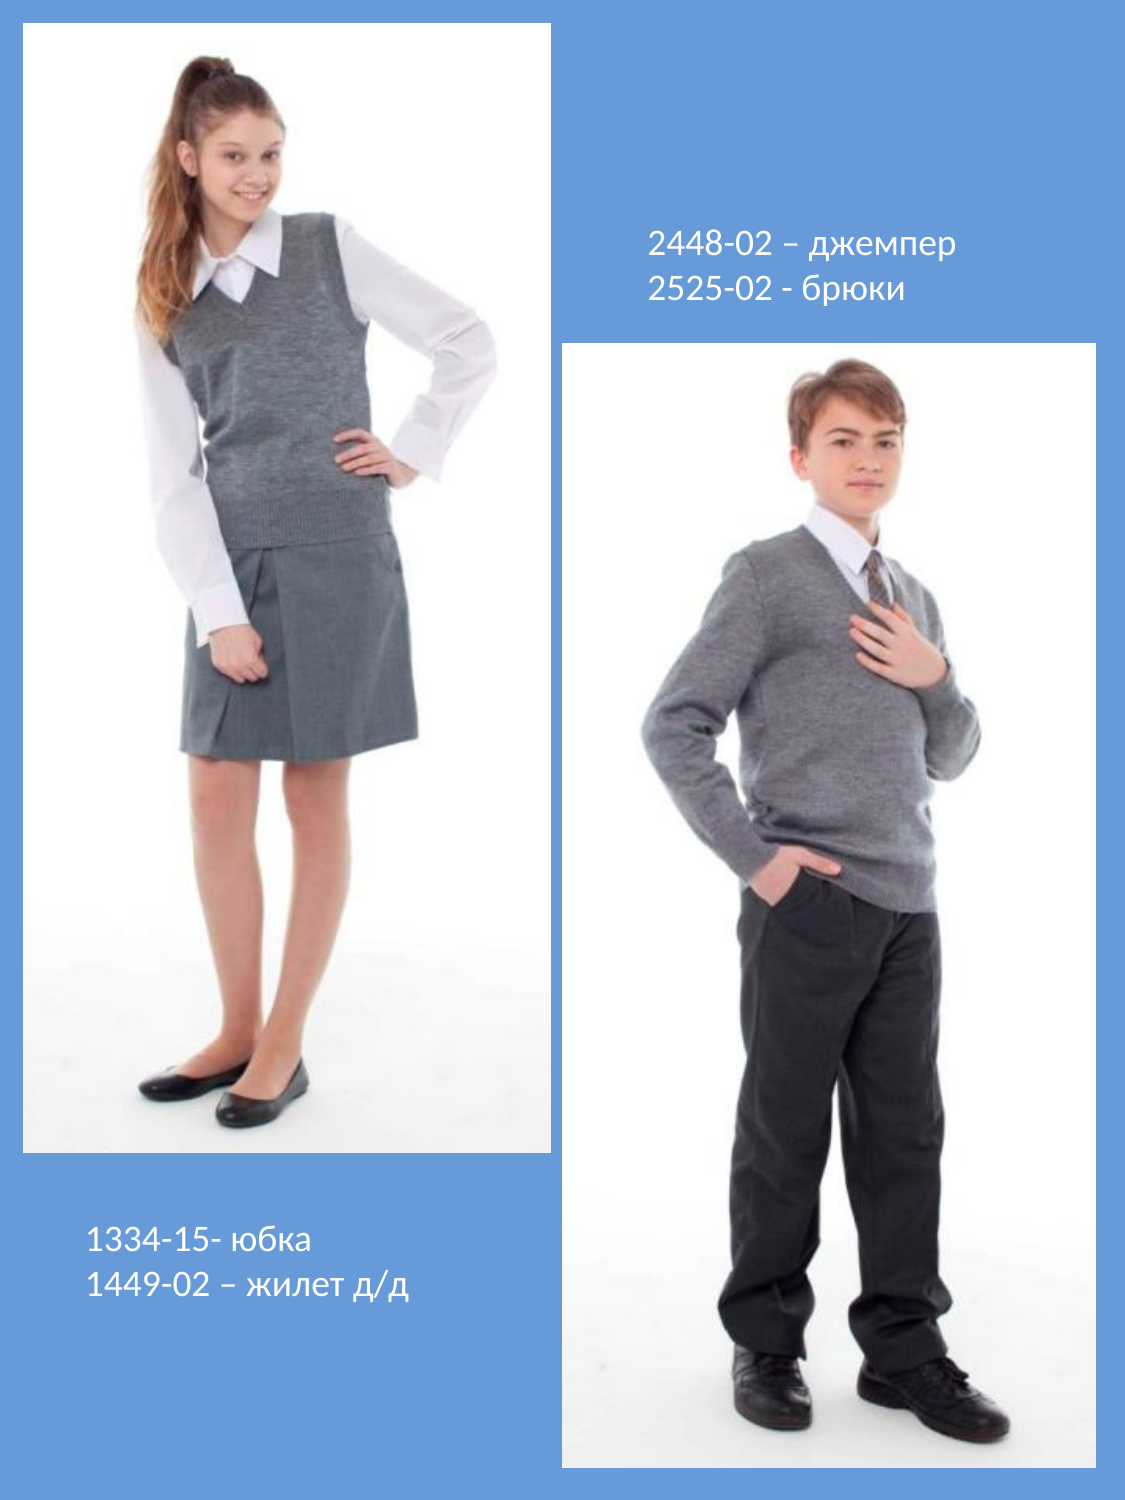

2448-02 – джемпер
2525-02 - брюки
1334-15- юбка
1449-02 – жилет д/д